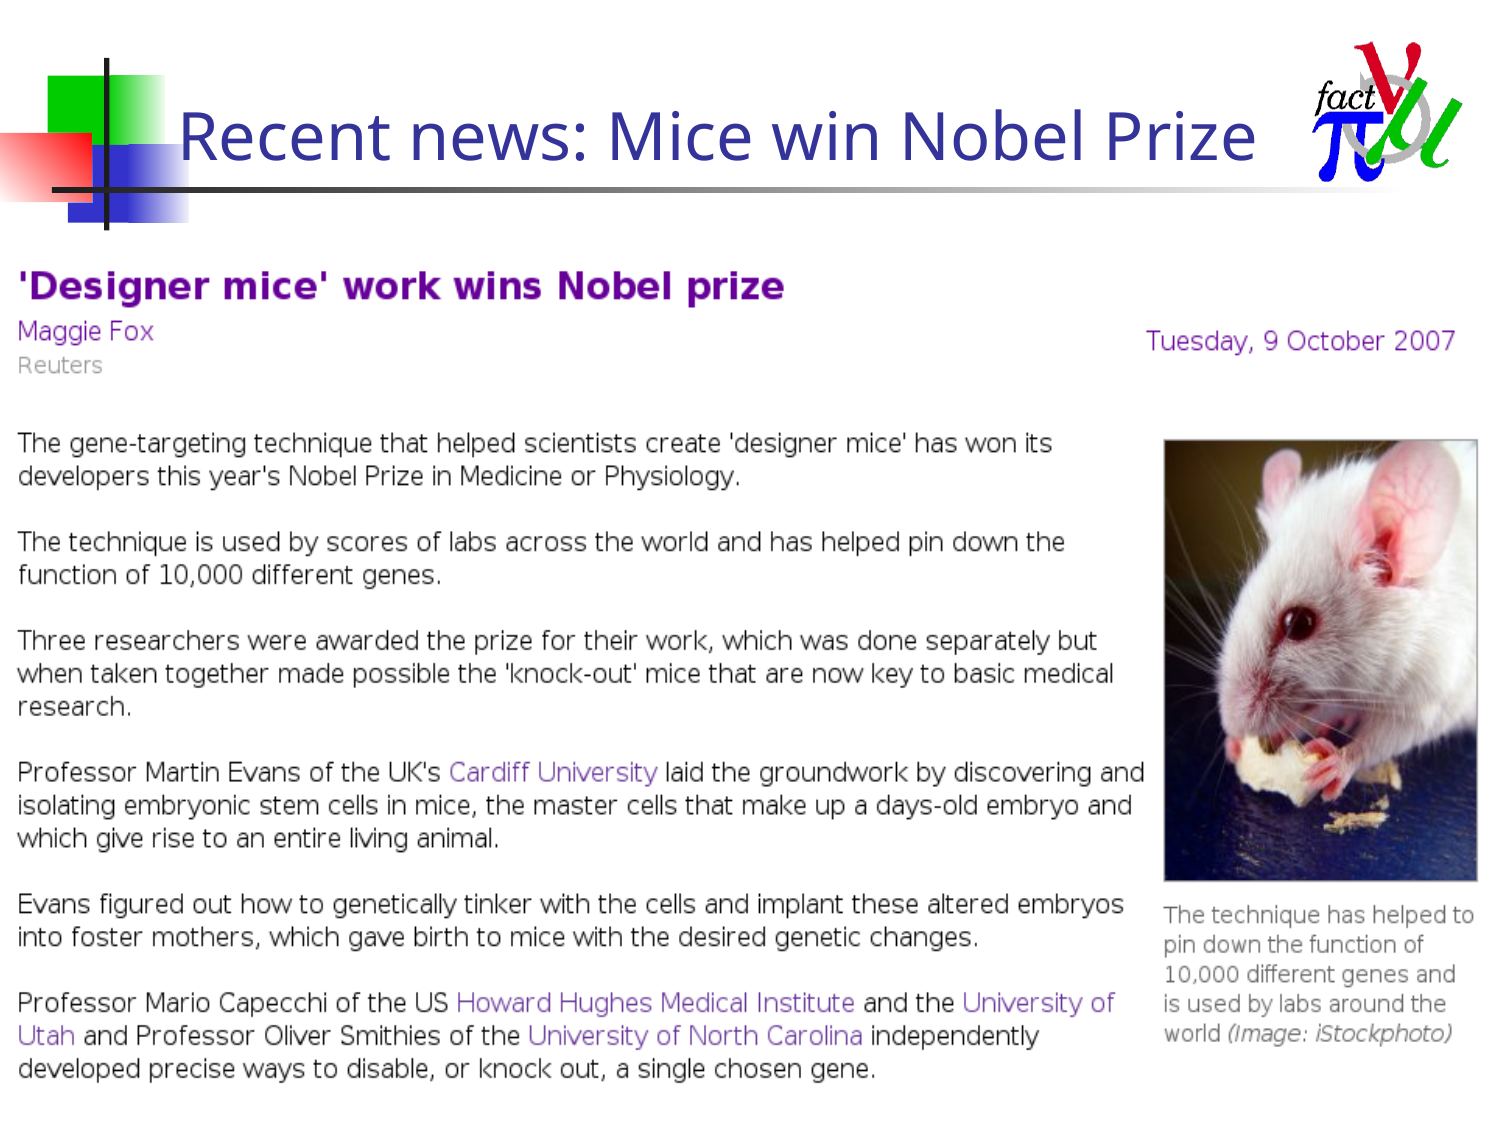

# Recent news: Mice win Nobel Prize